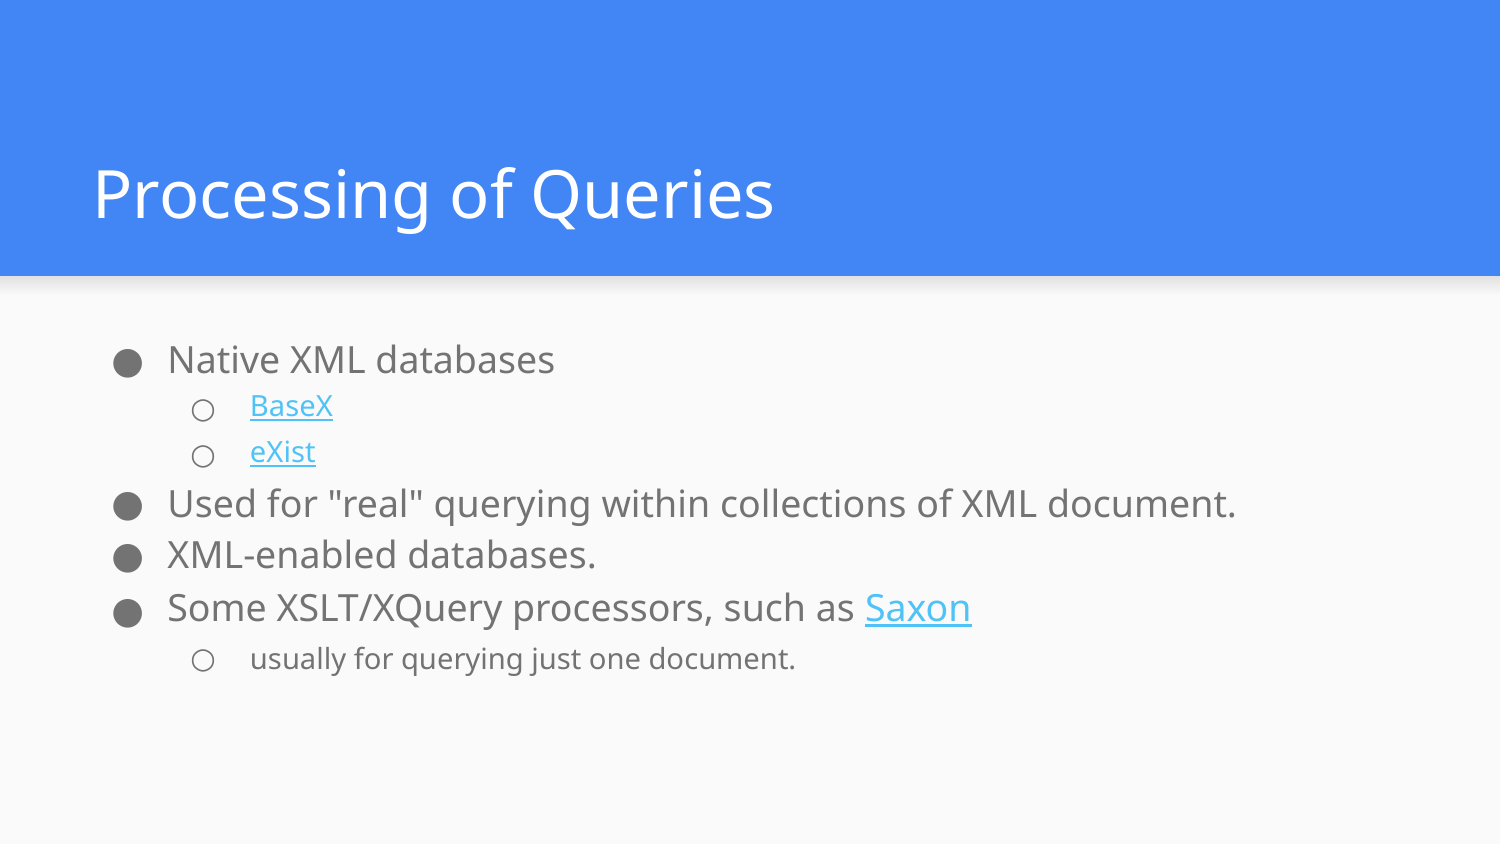

# Processing of Queries
Native XML databases
 BaseX
 eXist
Used for "real" querying within collections of XML document.
XML-enabled databases.
Some XSLT/XQuery processors, such as Saxon
 usually for querying just one document.